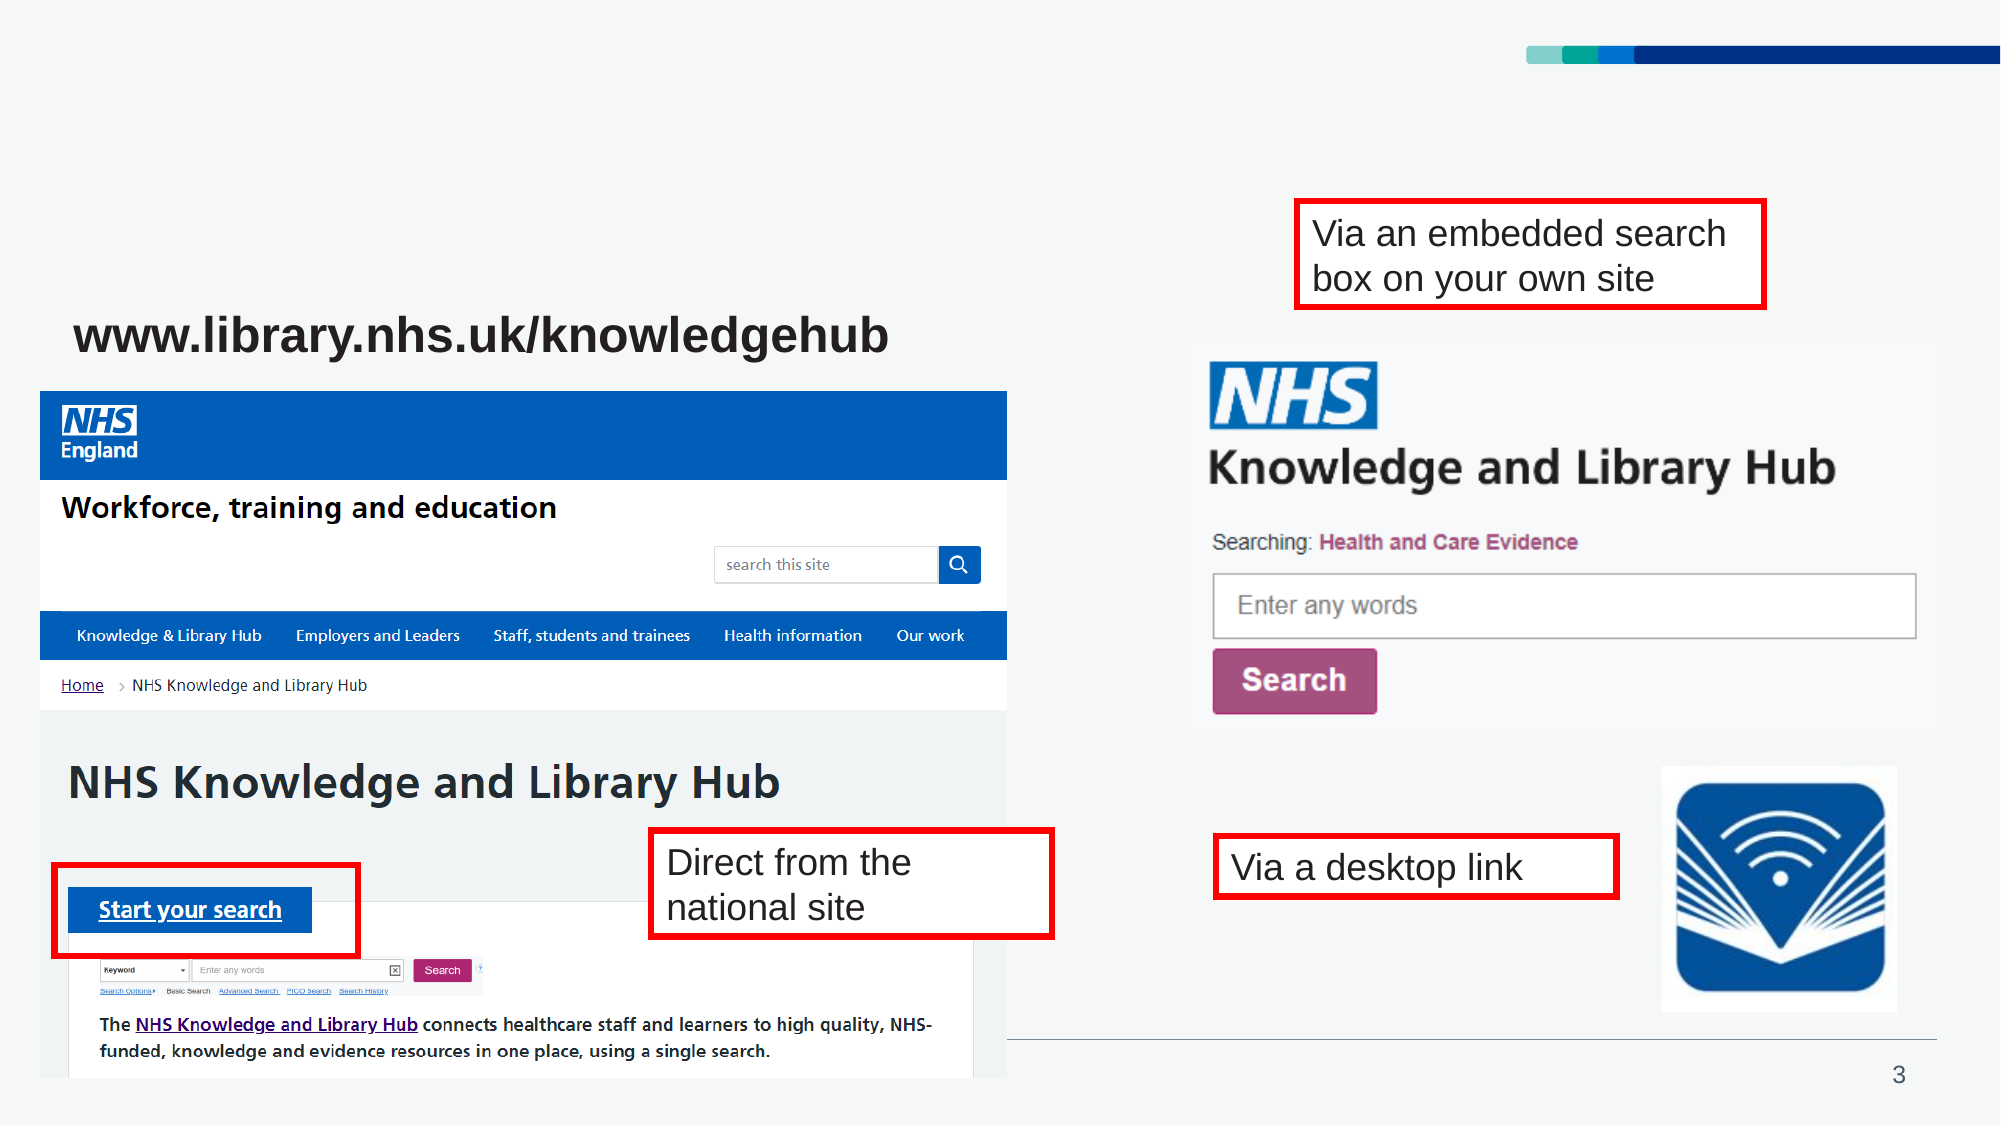

Via an embedded search box on your own site
www.library.nhs.uk/knowledgehub
# How to access the Hub
Direct from the national site
Via a desktop link